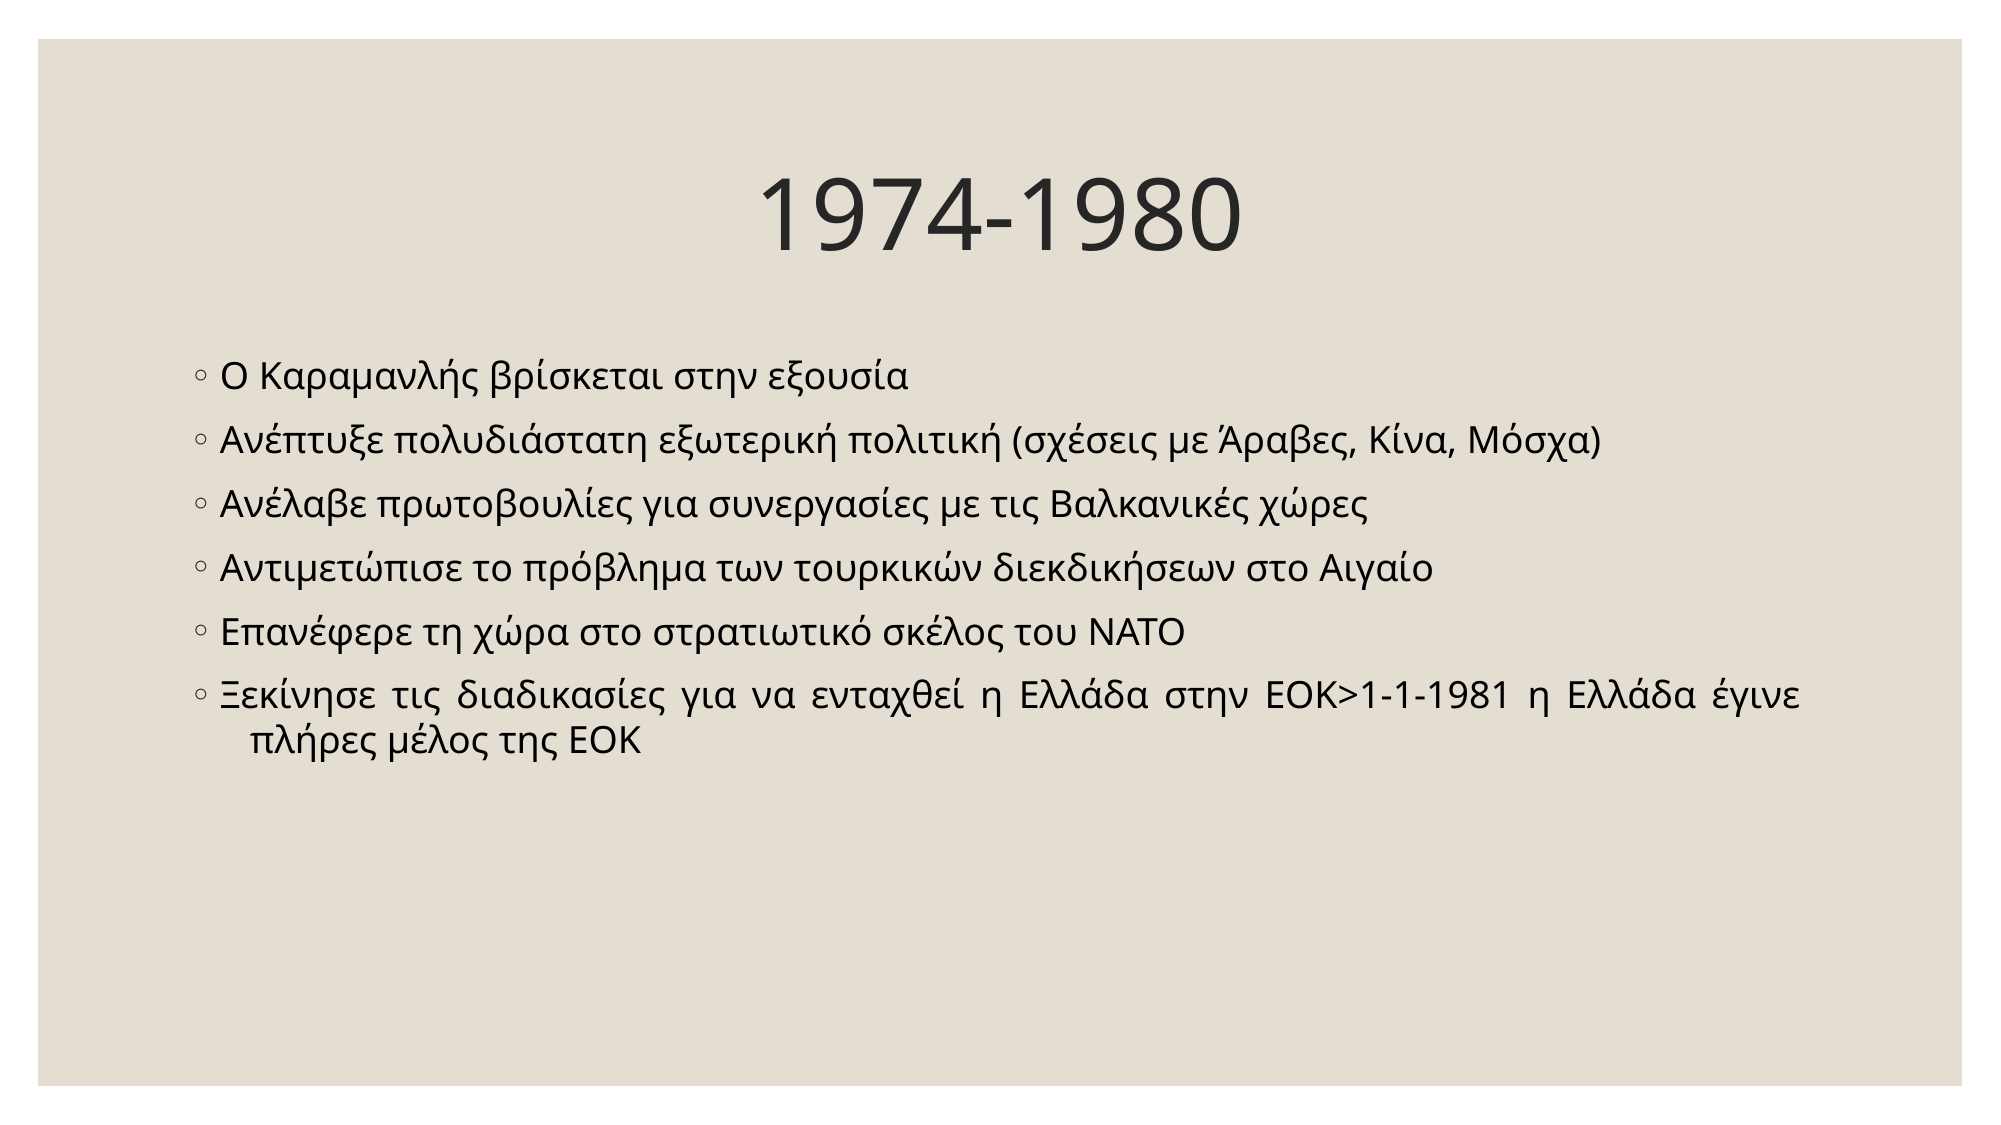

# 1974-1980
Ο Καραμανλής βρίσκεται στην εξουσία
Ανέπτυξε πολυδιάστατη εξωτερική πολιτική (σχέσεις με Άραβες, Κίνα, Μόσχα)
Ανέλαβε πρωτοβουλίες για συνεργασίες με τις Βαλκανικές χώρες
Αντιμετώπισε το πρόβλημα των τουρκικών διεκδικήσεων στο Αιγαίο
Επανέφερε τη χώρα στο στρατιωτικό σκέλος του ΝΑΤΟ
Ξεκίνησε τις διαδικασίες για να ενταχθεί η Ελλάδα στην ΕΟΚ>1-1-1981 η Ελλάδα έγινε πλήρες μέλος της ΕΟΚ